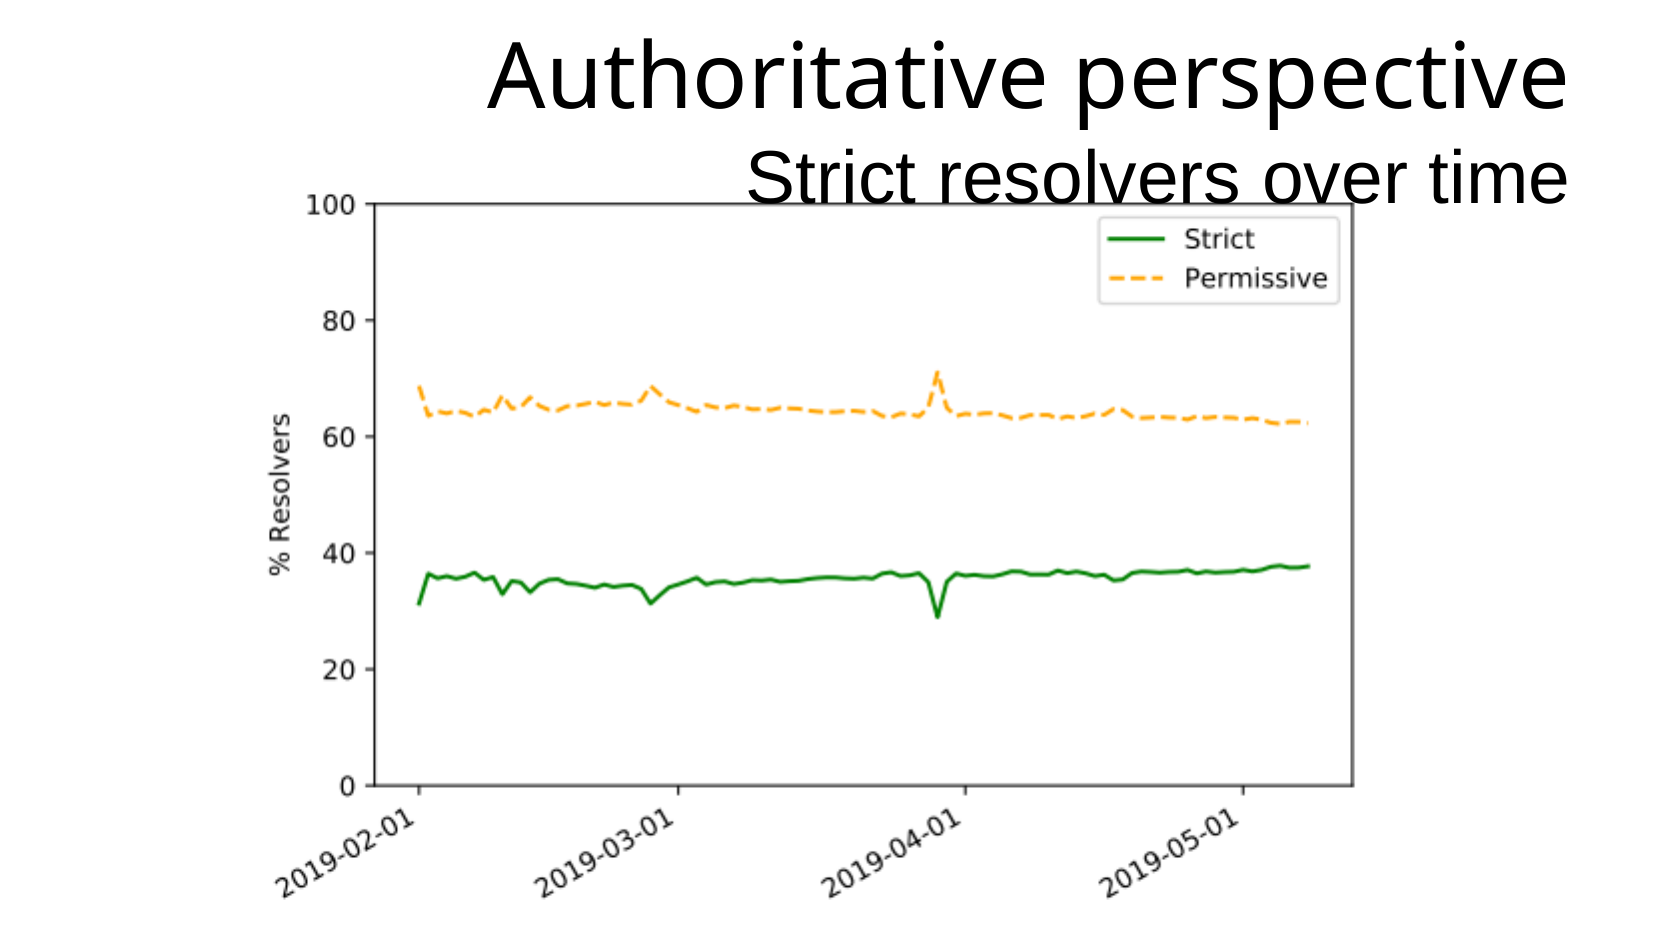

# Authoritative perspective Strict resolvers over time